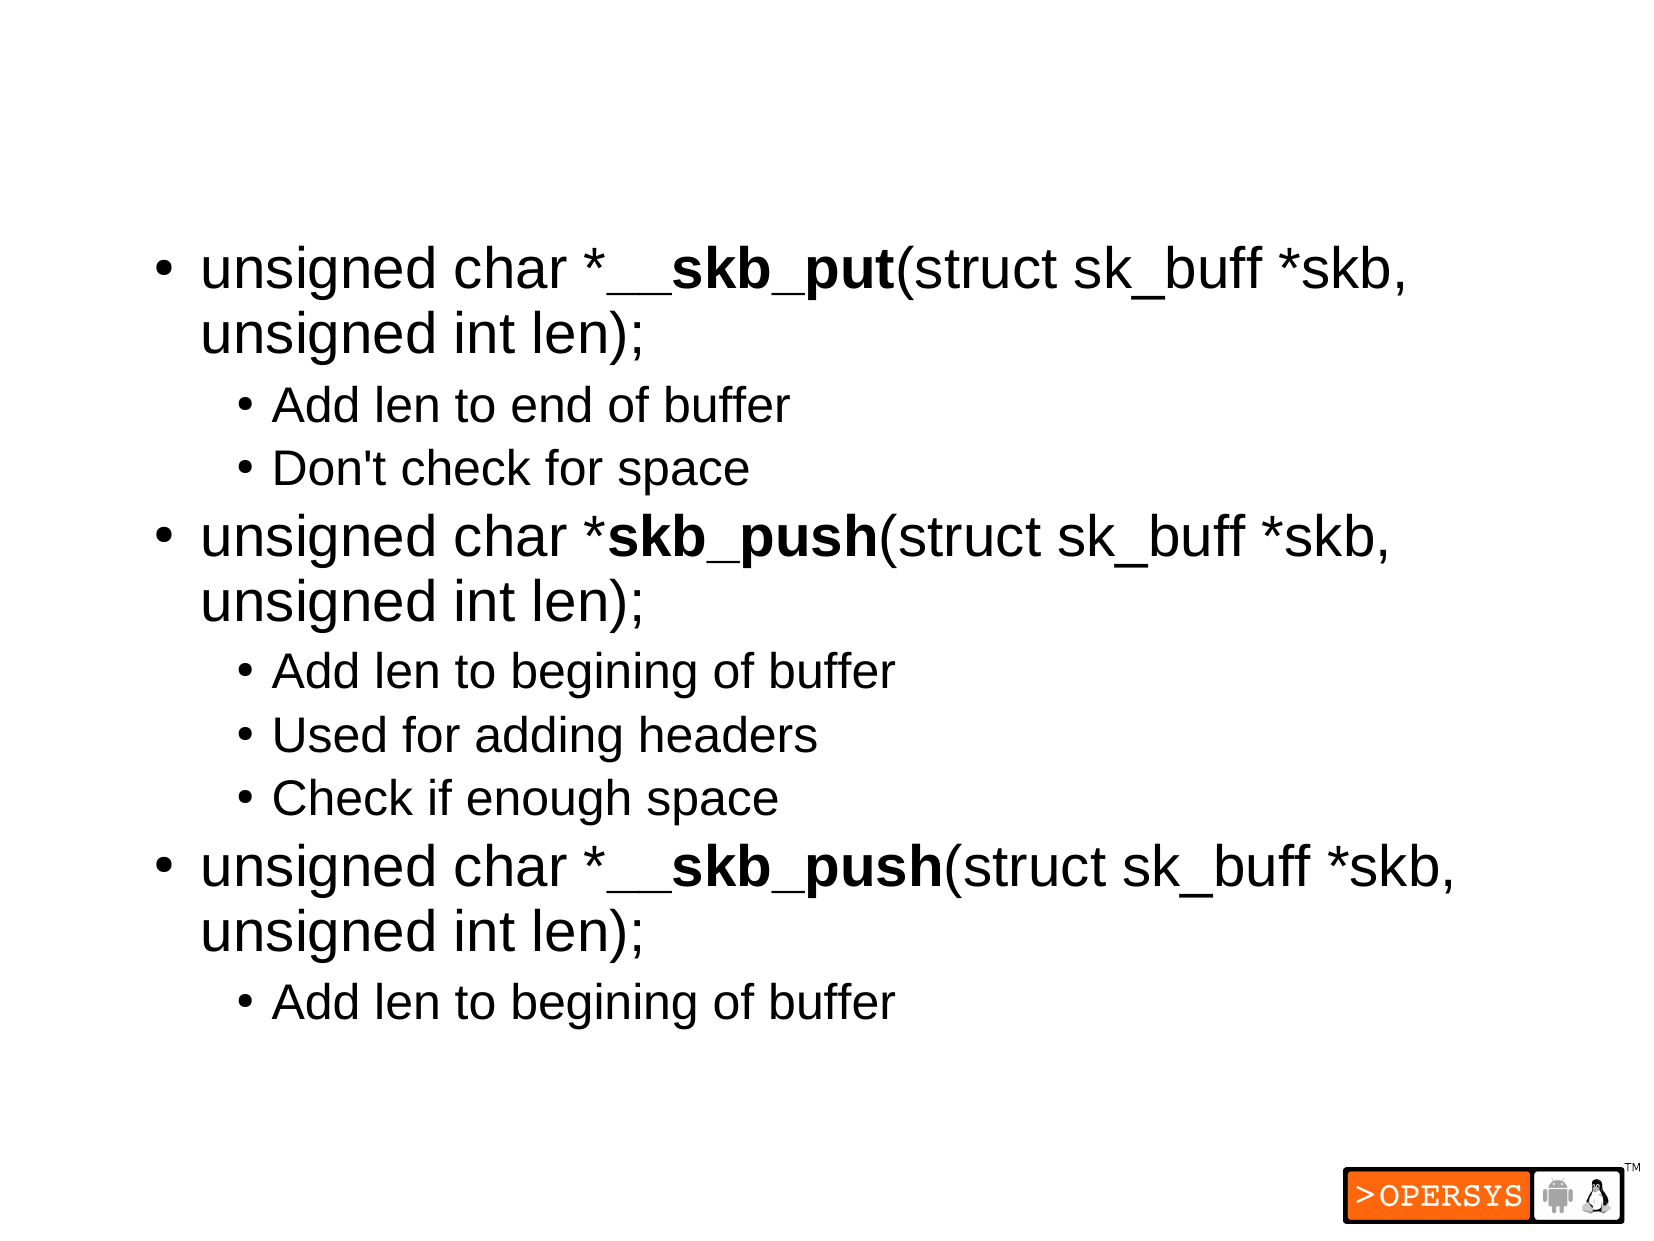

# unsigned char *__skb_put(struct sk_buff *skb, unsigned int len);
Add len to end of buffer
Don't check for space
unsigned char *skb_push(struct sk_buff *skb, unsigned int len);
Add len to begining of buffer
Used for adding headers
Check if enough space
unsigned char *__skb_push(struct sk_buff *skb, unsigned int len);
Add len to begining of buffer